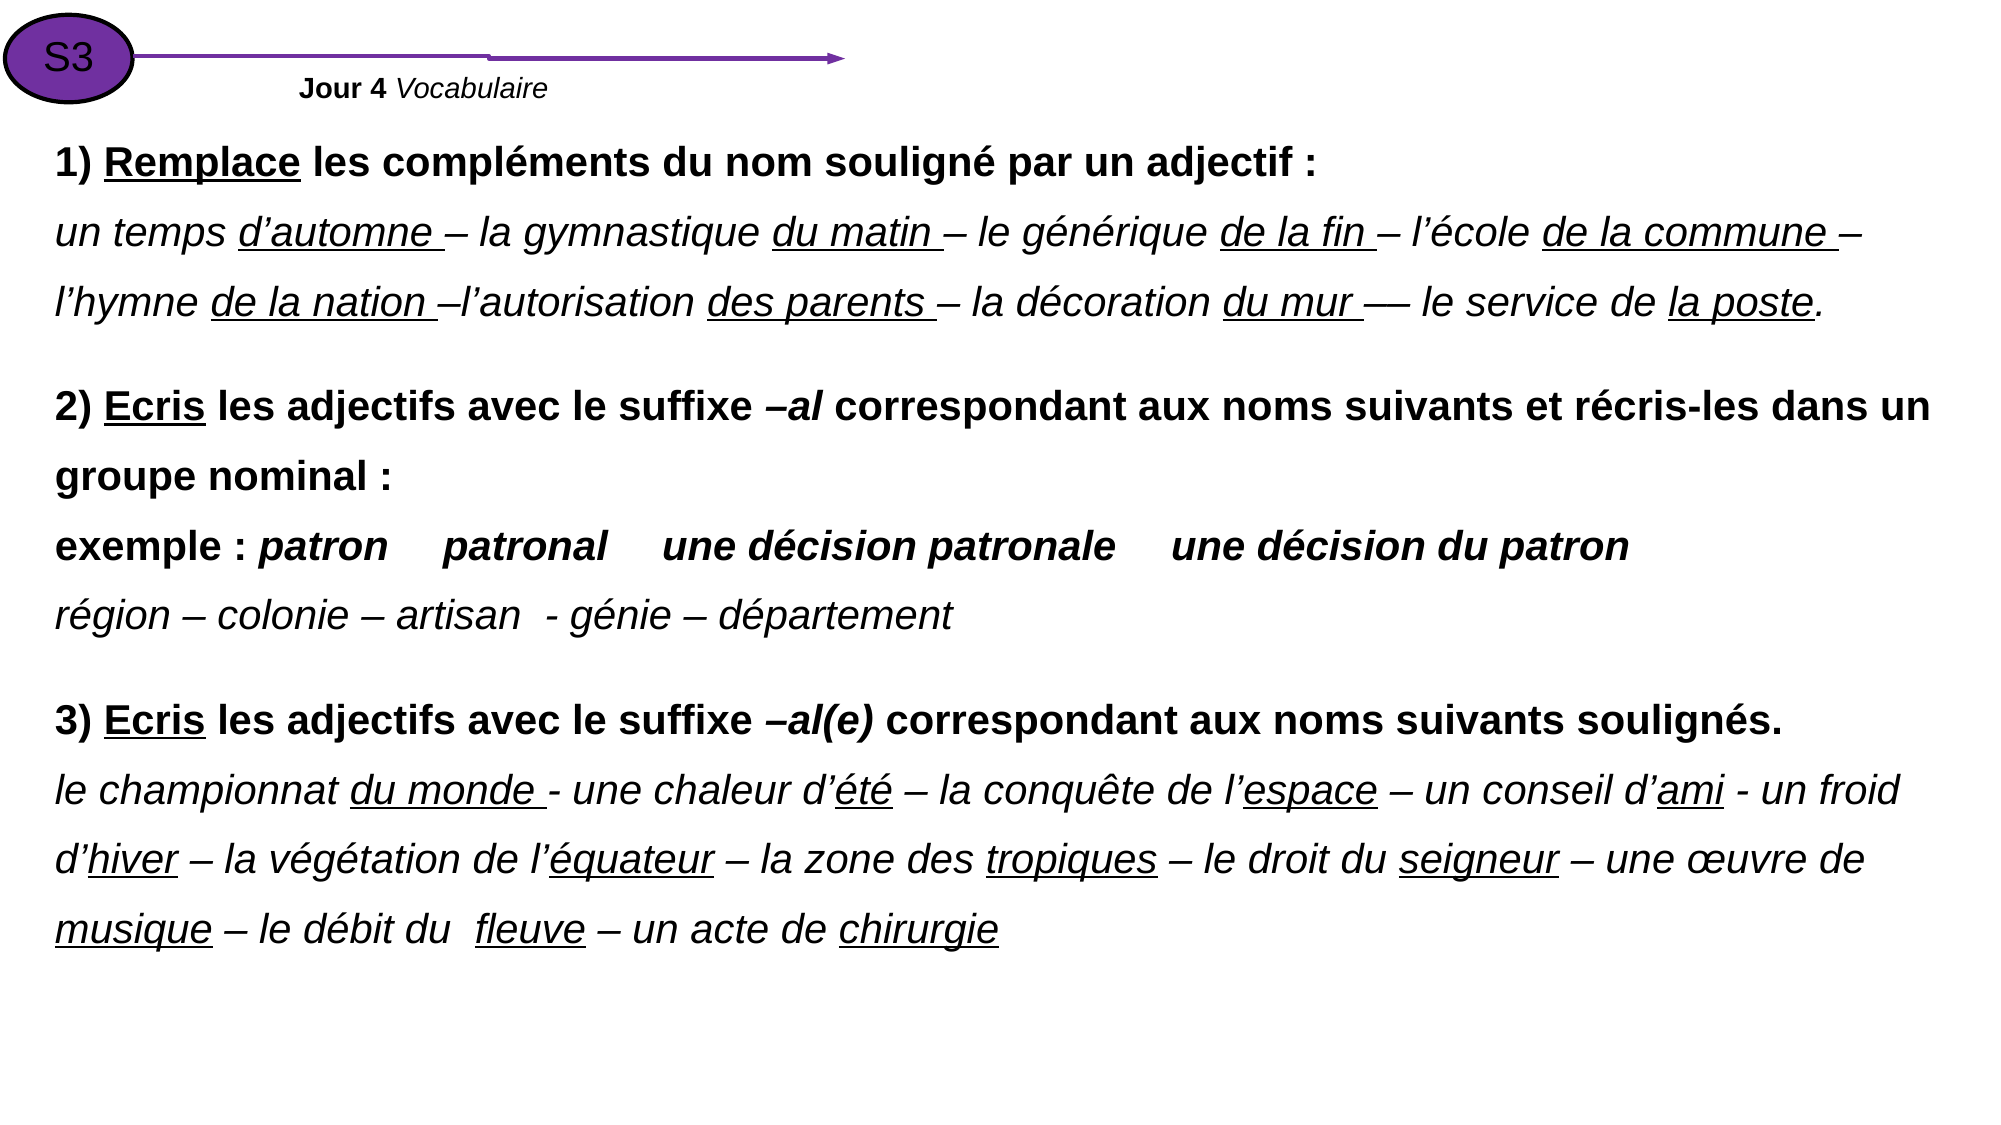

S3
Jour 4 Vocabulaire
1) Remplace les compléments du nom souligné par un adjectif :
un temps d’automne – la gymnastique du matin – le générique de la fin – l’école de la commune – l’hymne de la nation –l’autorisation des parents – la décoration du mur –– le service de la poste.
2) Ecris les adjectifs avec le suffixe –al correspondant aux noms suivants et récris-les dans un groupe nominal :
exemple : patron  patronal  une décision patronale  une décision du patron
région – colonie – artisan - génie – département
3) Ecris les adjectifs avec le suffixe –al(e) correspondant aux noms suivants soulignés.
le championnat du monde - une chaleur d’été – la conquête de l’espace – un conseil d’ami - un froid d’hiver – la végétation de l’équateur – la zone des tropiques – le droit du seigneur – une œuvre de musique – le débit du fleuve – un acte de chirurgie